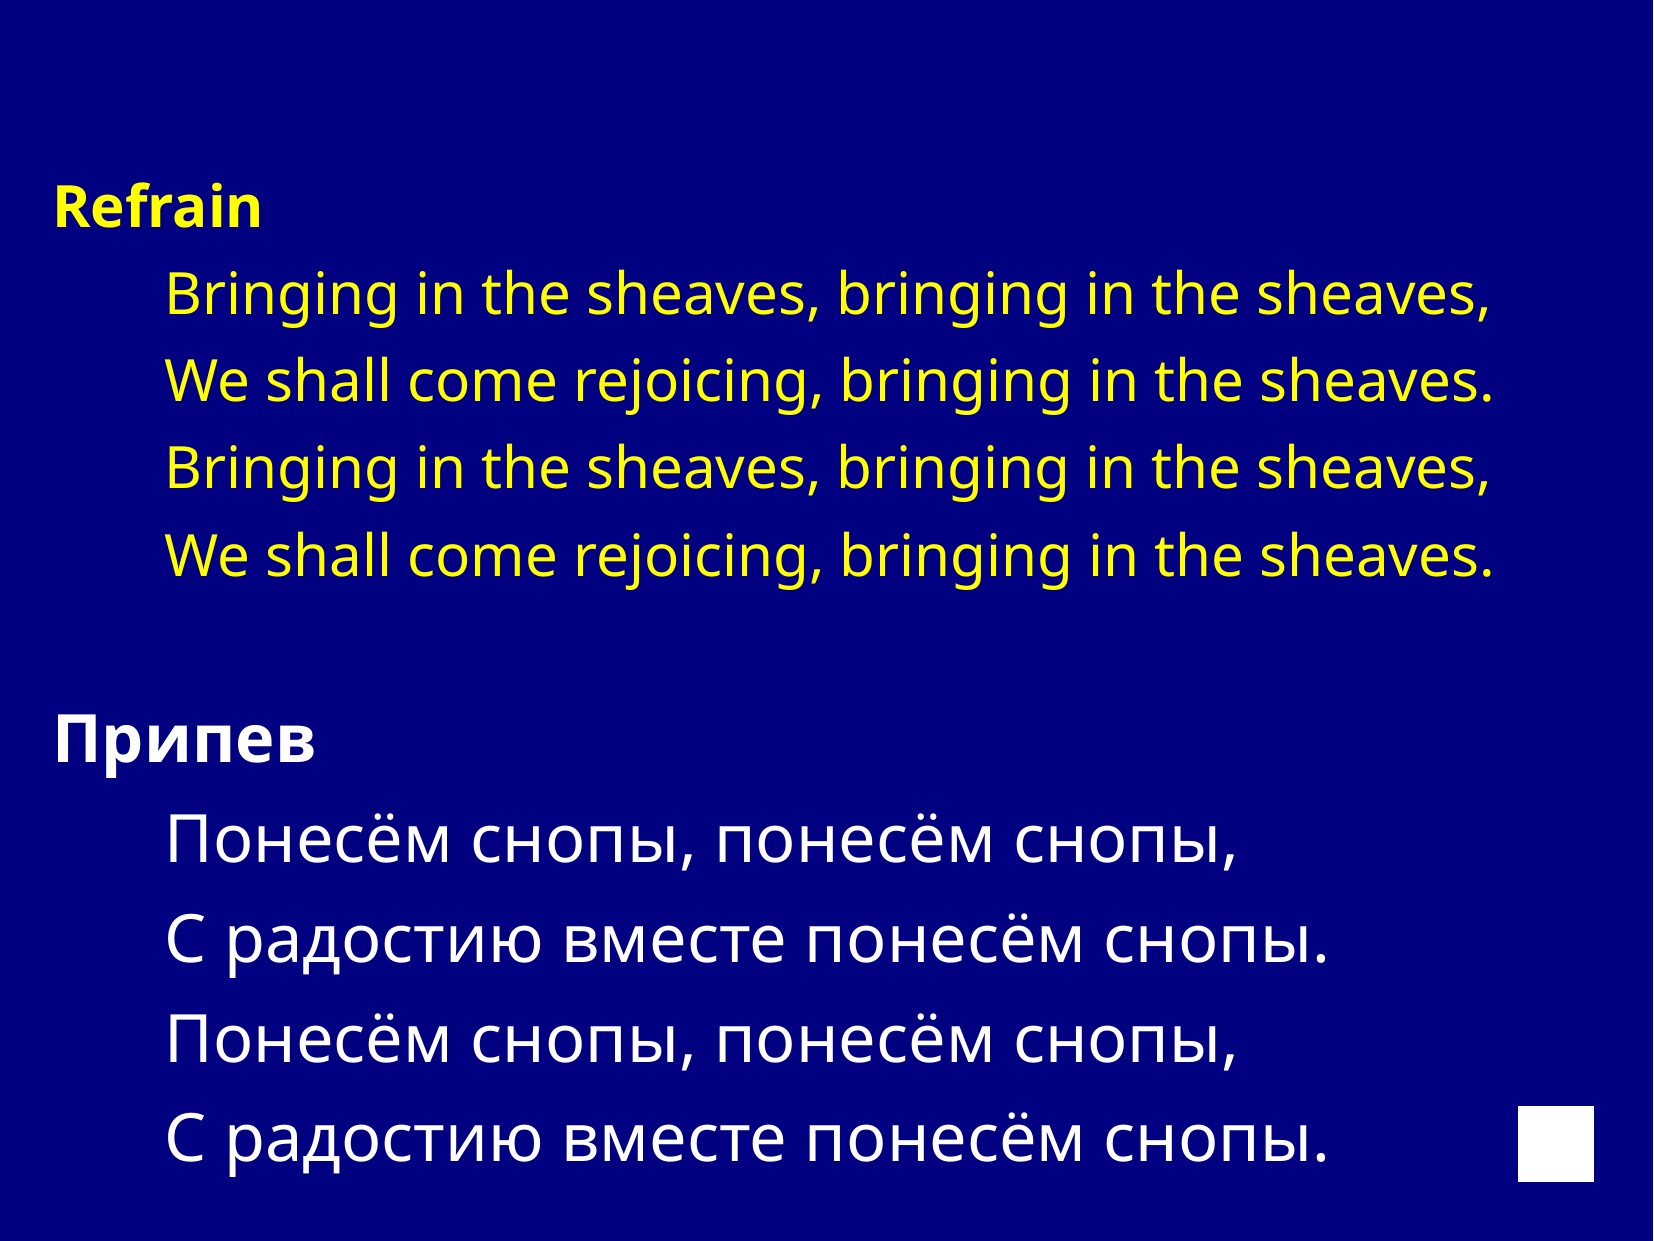

Refrain
	Bringing in the sheaves, bringing in the sheaves,
	We shall come rejoicing, bringing in the sheaves.
	Bringing in the sheaves, bringing in the sheaves,
	We shall come rejoicing, bringing in the sheaves.
Припев
	Понесём снопы, понесём снопы,
	С радостию вместе понесём снопы.
	Понесём снопы, понесём снопы,
	С радостию вместе понесём снопы.